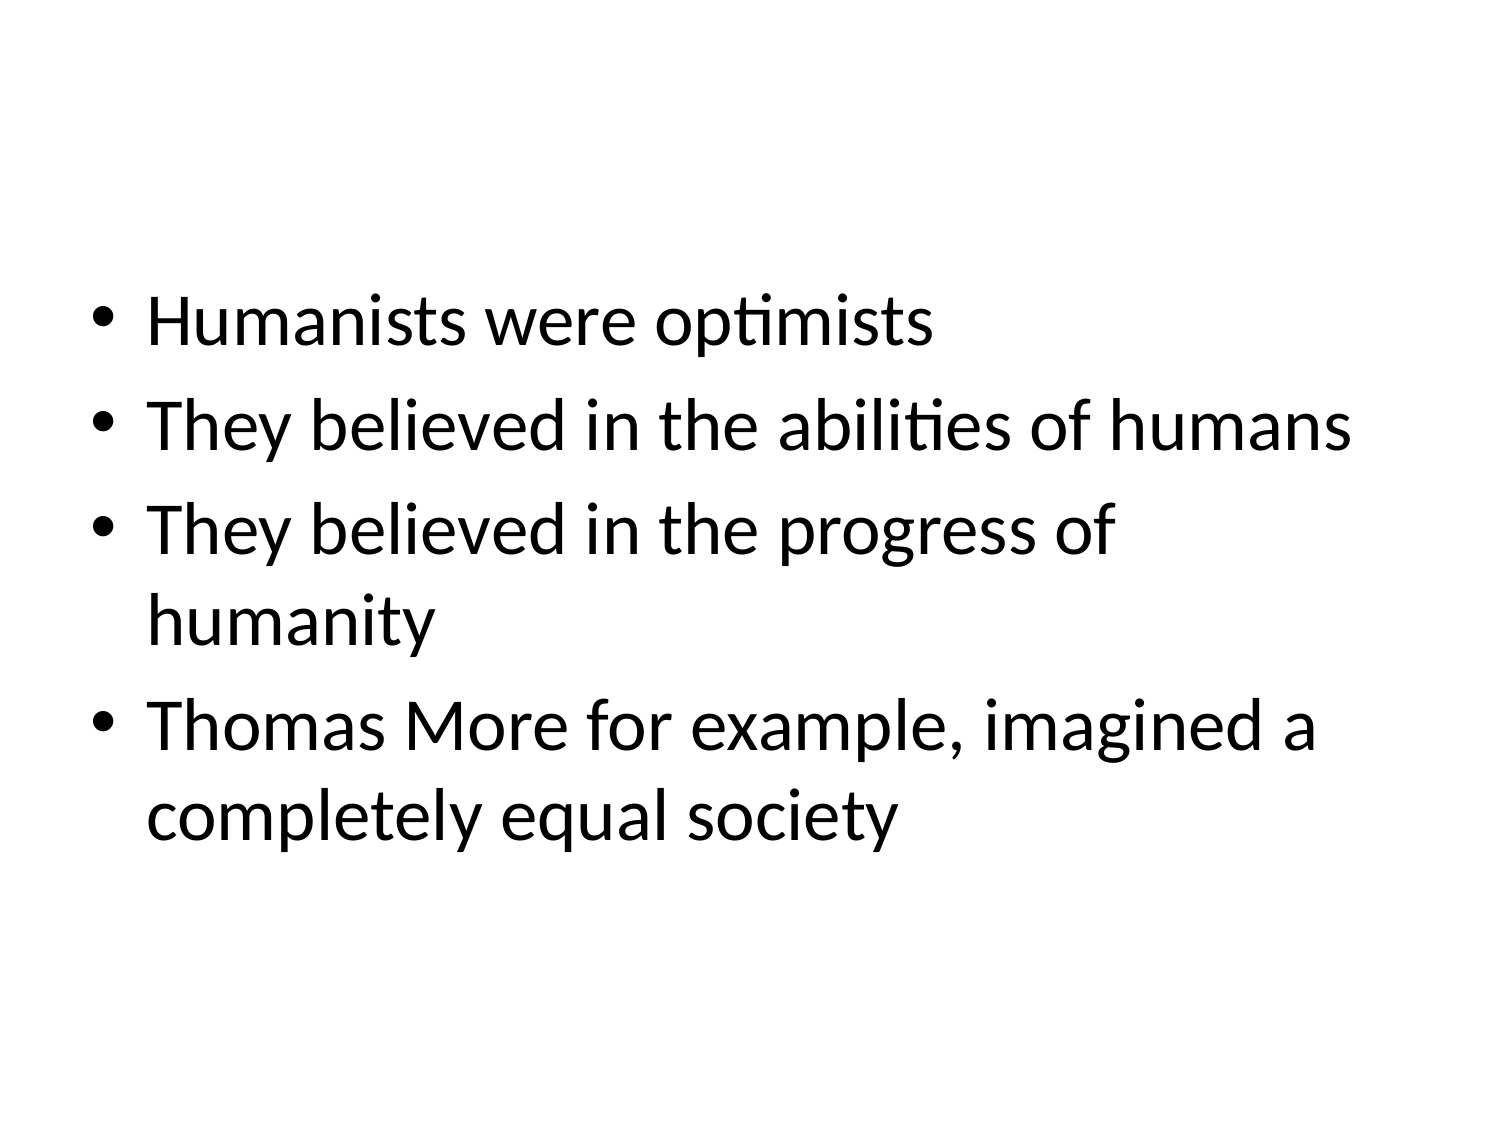

#
Humanists were optimists
They believed in the abilities of humans
They believed in the progress of humanity
Thomas More for example, imagined a completely equal society